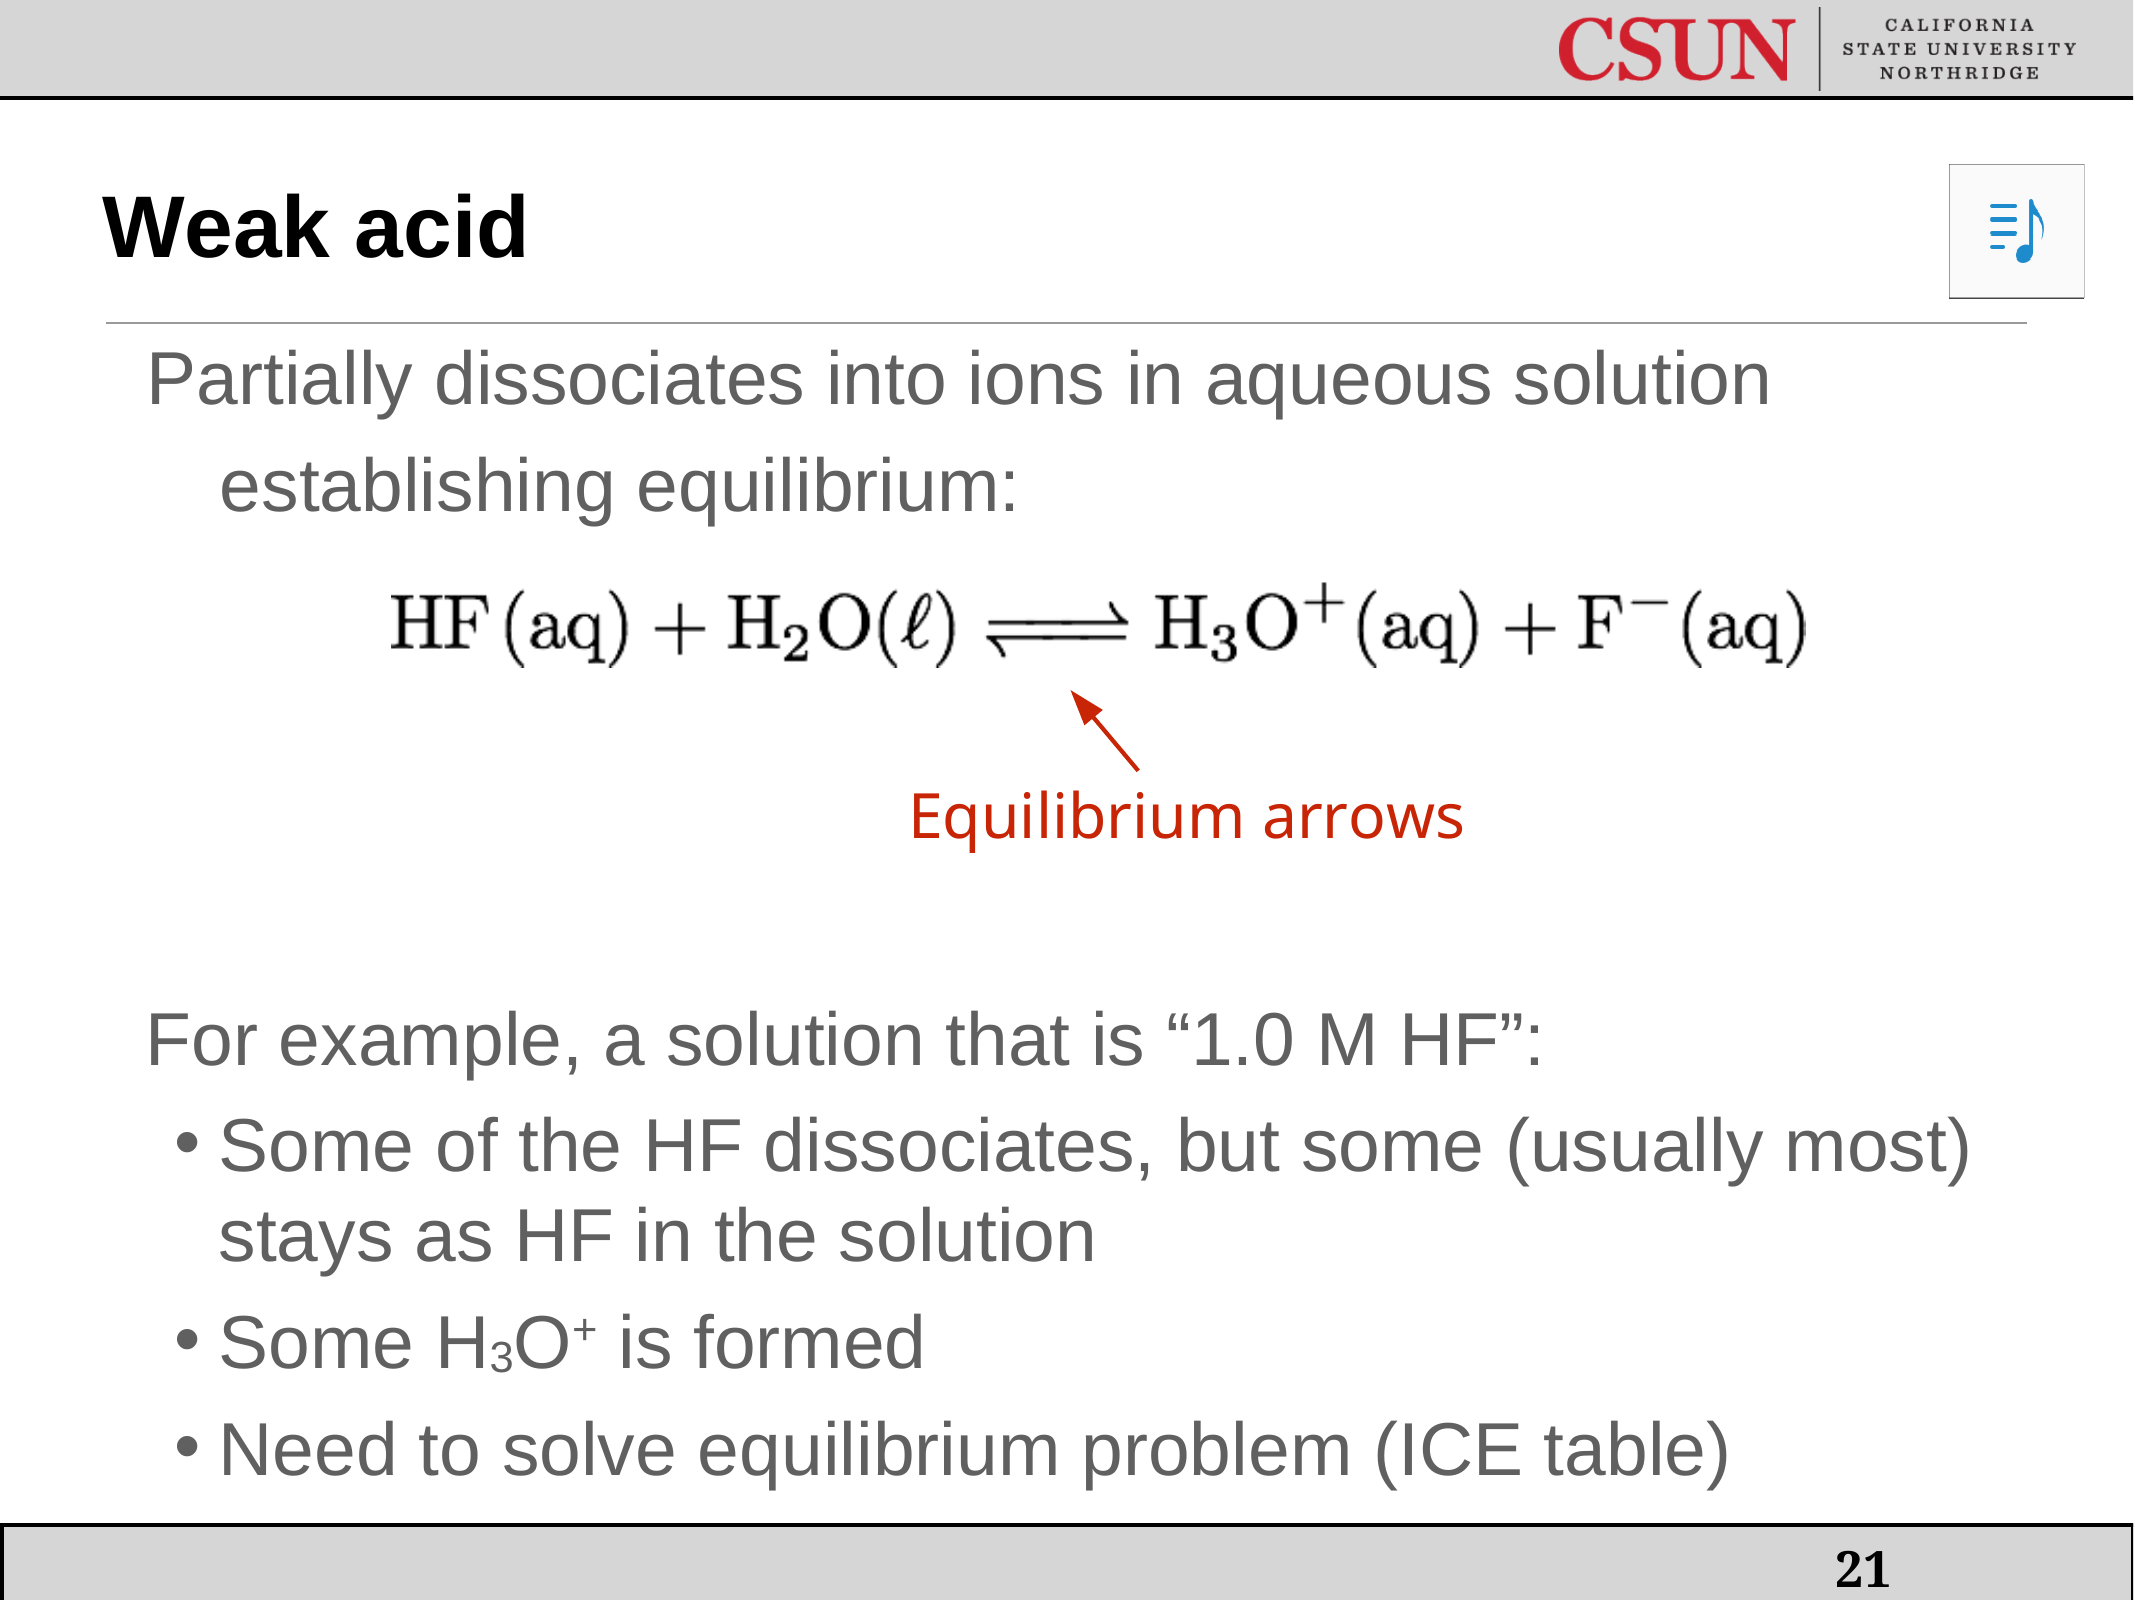

# Weak acid
Partially dissociates into ions in aqueous solution
establishing equilibrium:
Equilibrium arrows
For example, a solution that is “1.0 M HF”:
Some of the HF dissociates, but some (usually most) stays as HF in the solution
Some H3O+ is formed
Need to solve equilibrium problem (ICE table)
21